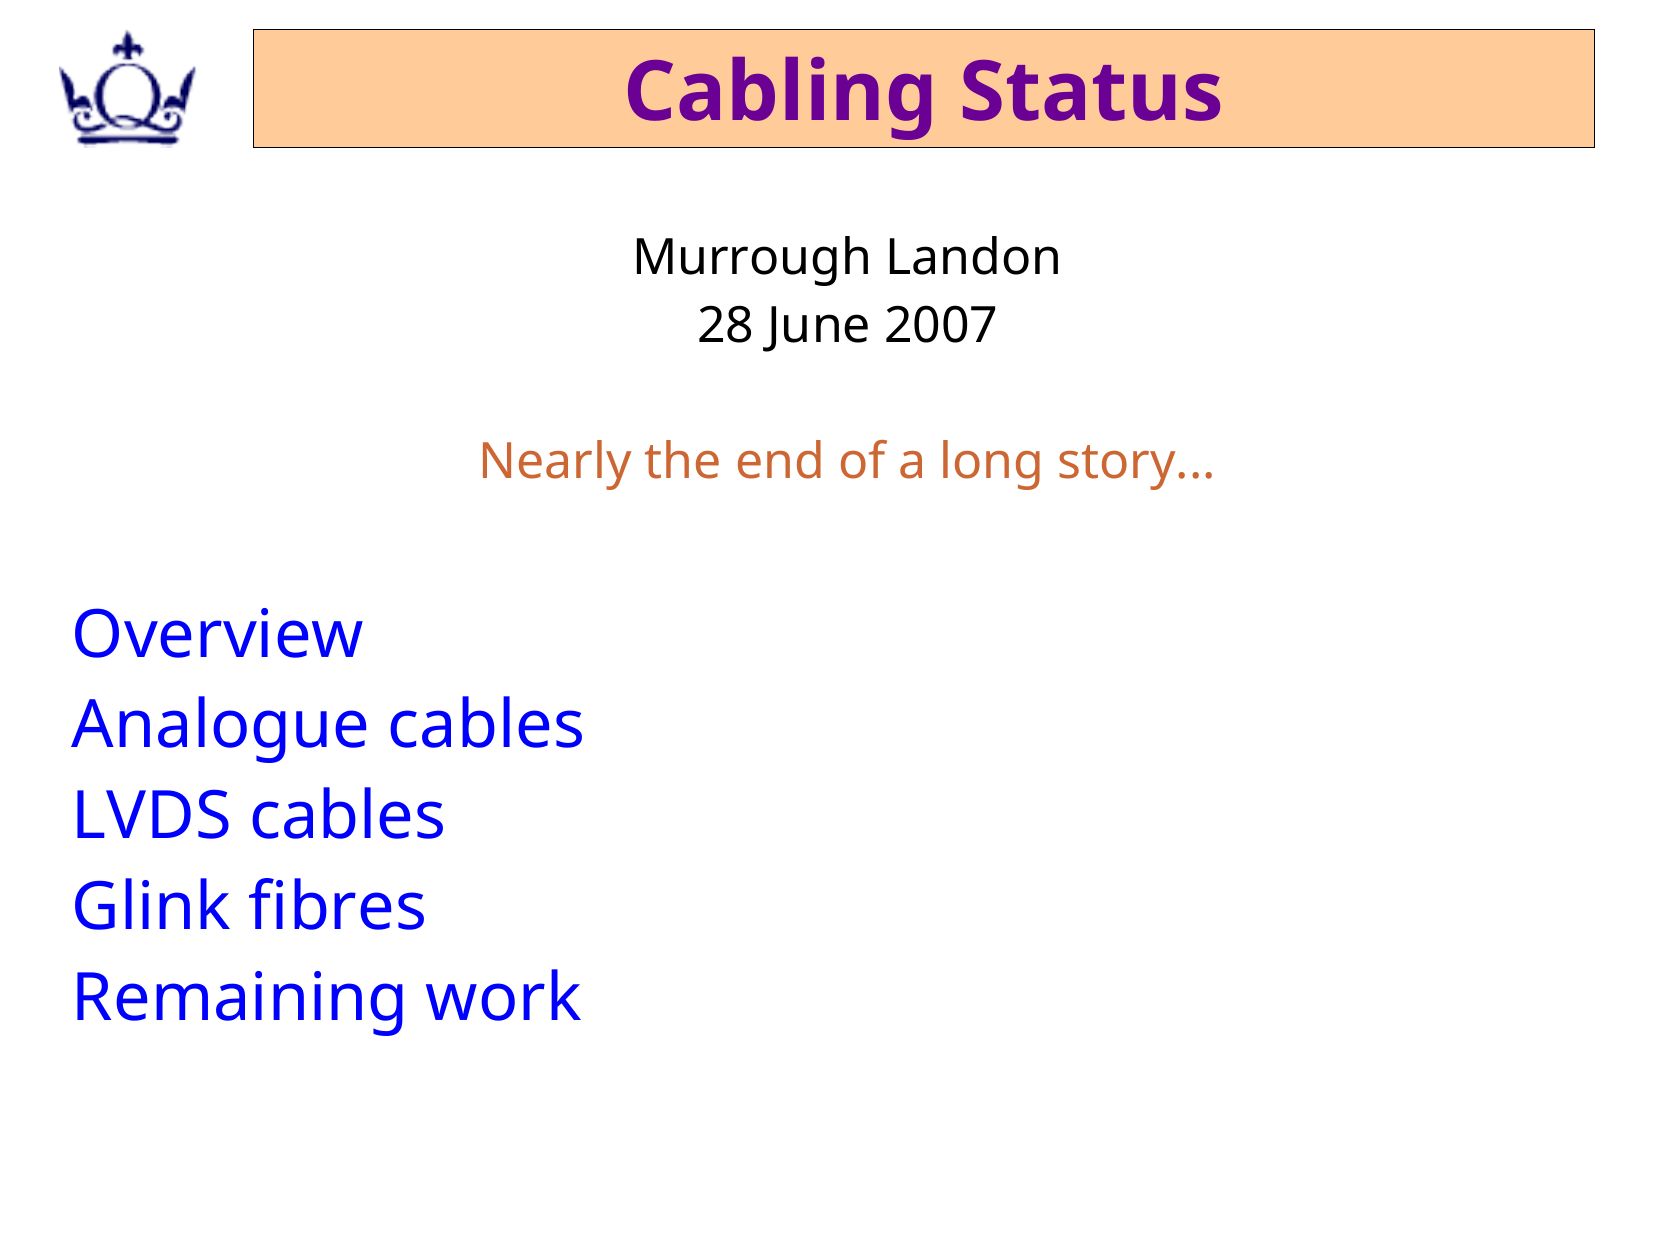

# Cabling Status
Murrough Landon
28 June 2007
Nearly the end of a long story...
Overview
Analogue cables
LVDS cables
Glink fibres
Remaining work